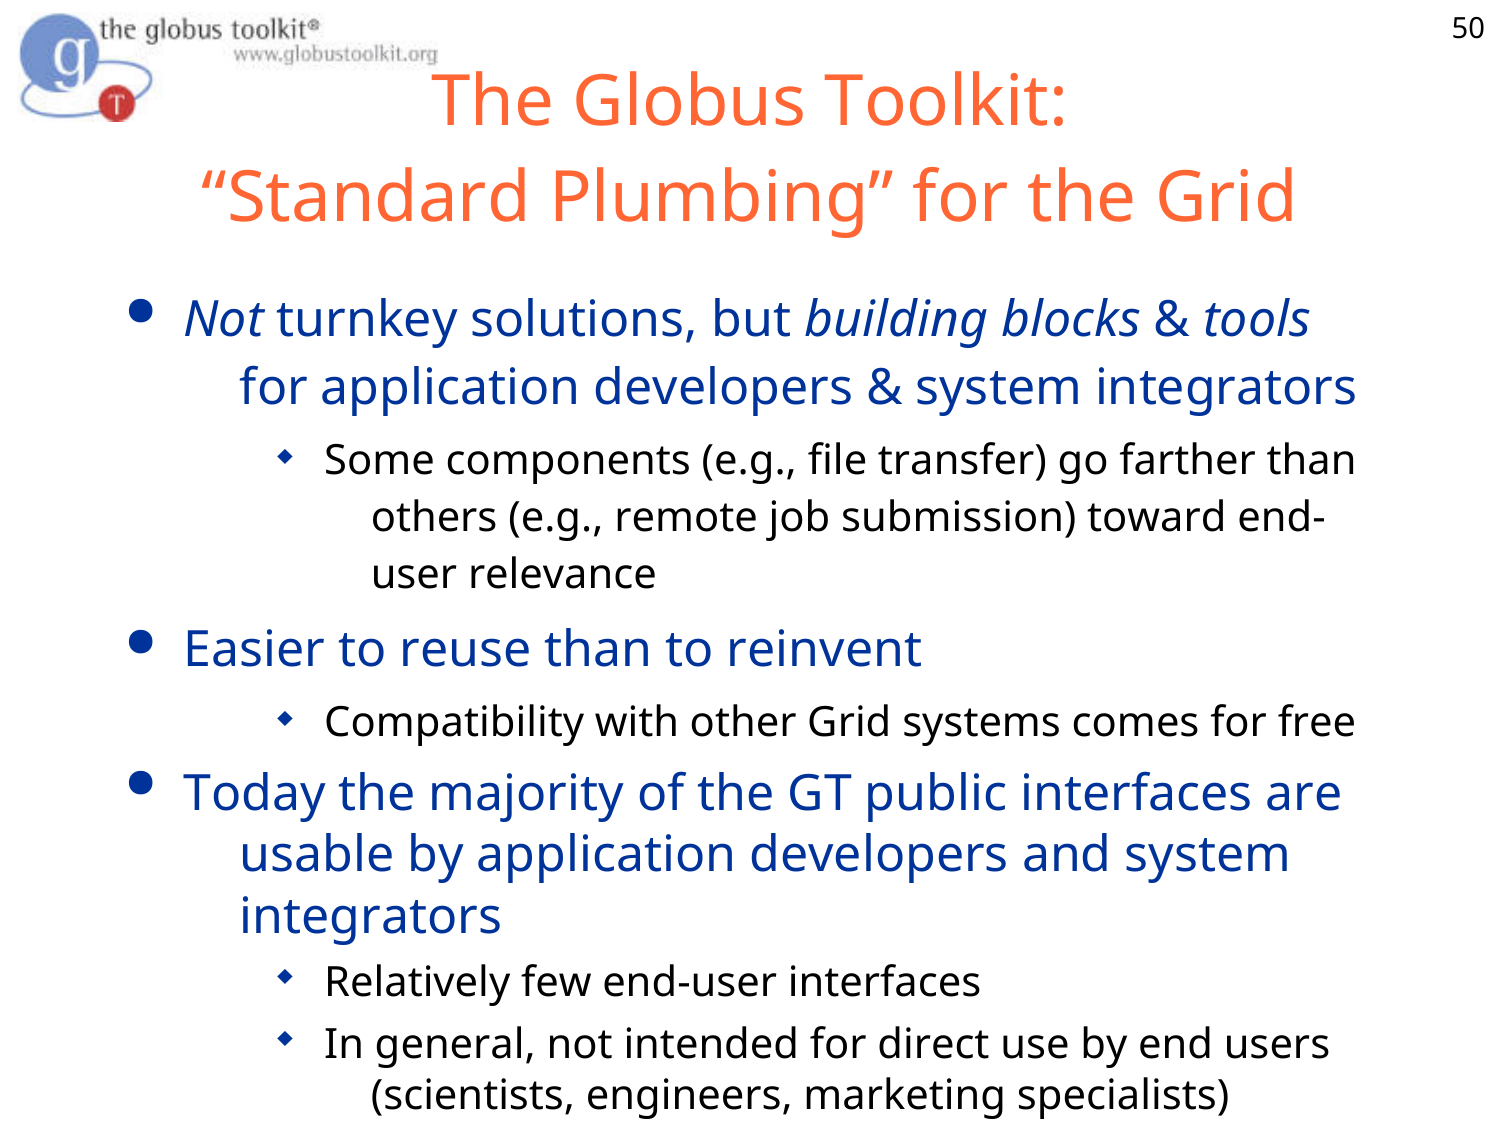

50
# The Globus Toolkit: “Standard Plumbing” for the Grid
Not turnkey solutions, but building blocks & tools for application developers & system integrators
Some components (e.g., file transfer) go farther than others (e.g., remote job submission) toward end-user relevance
Easier to reuse than to reinvent
Compatibility with other Grid systems comes for free
Today the majority of the GT public interfaces are usable by application developers and system integrators
Relatively few end-user interfaces
In general, not intended for direct use by end users (scientists, engineers, marketing specialists)